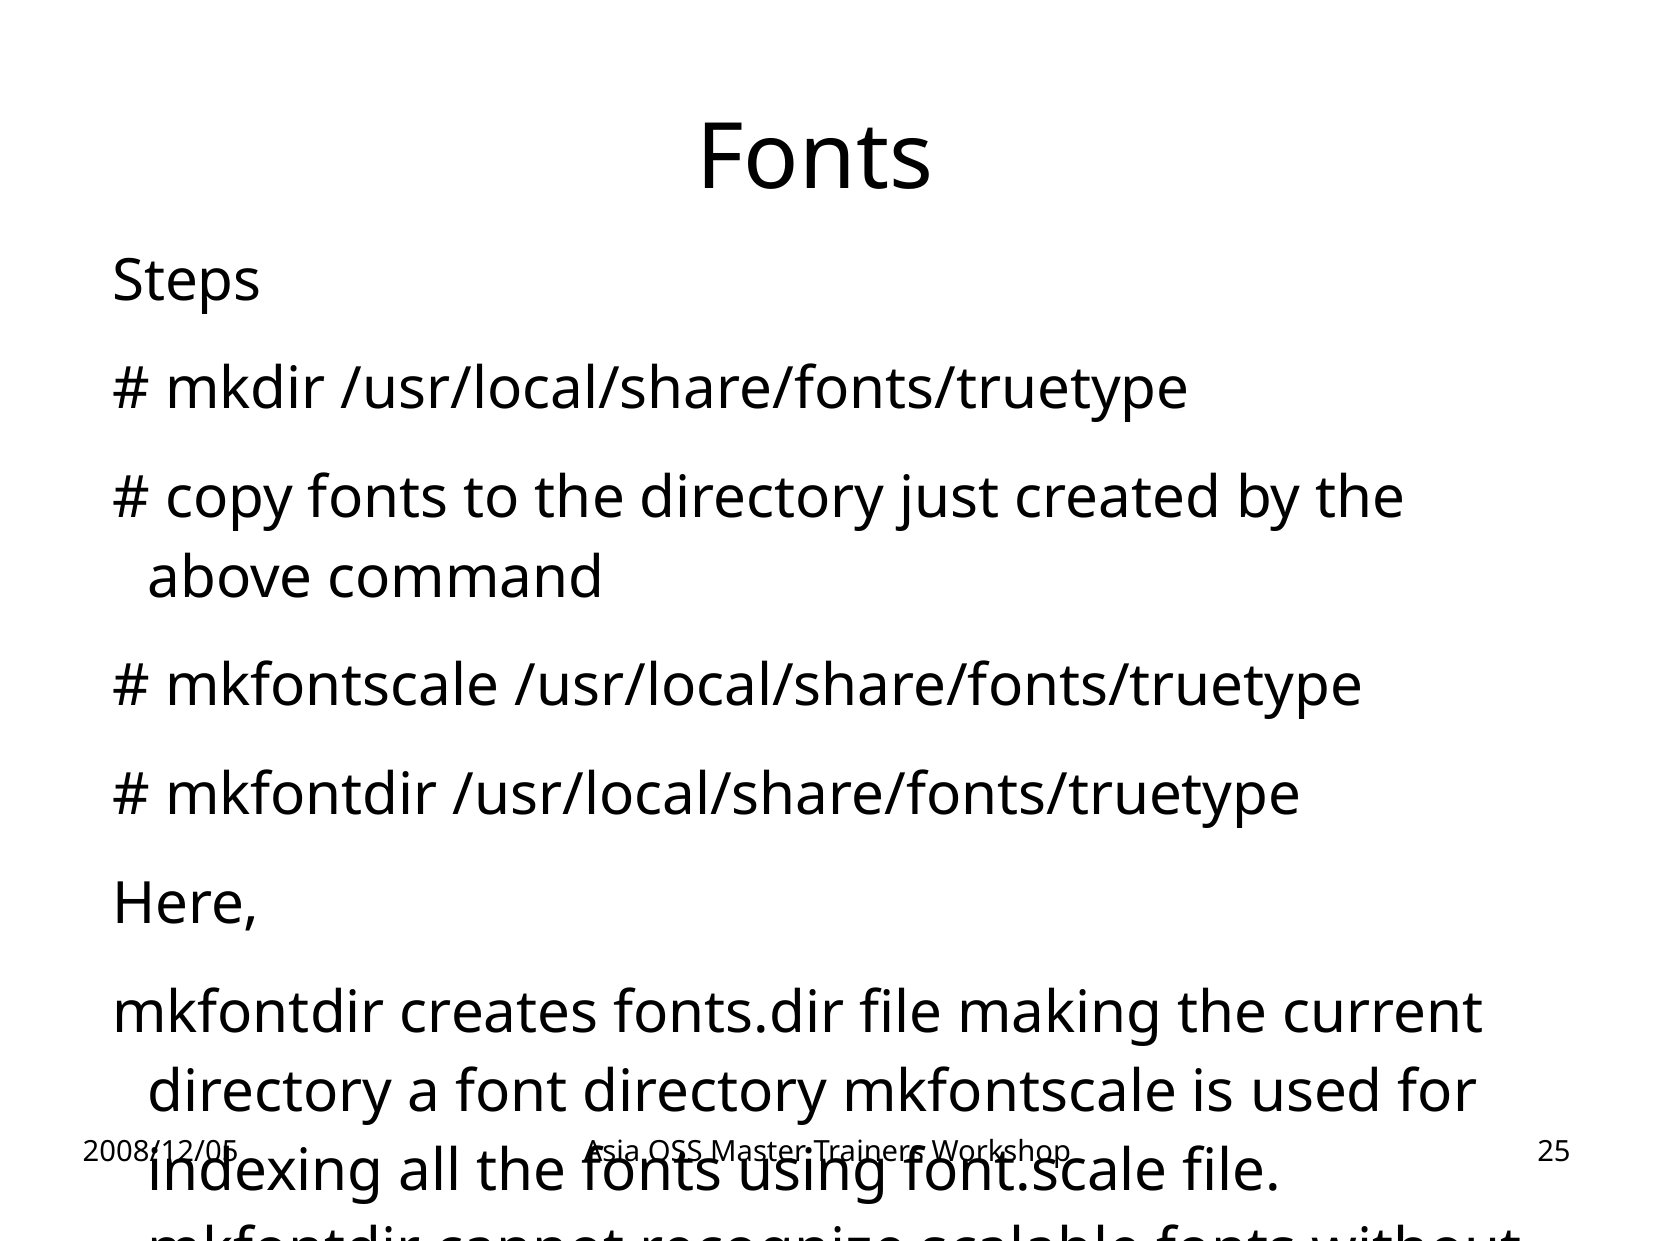

# Fonts
Steps
# mkdir /usr/local/share/fonts/truetype
# copy fonts to the directory just created by the above command
# mkfontscale /usr/local/share/fonts/truetype
# mkfontdir /usr/local/share/fonts/truetype
Here,
mkfontdir creates fonts.dir file making the current directory a font directory mkfontscale is used for indexing all the fonts using font.scale file. mkfontdir cannot recognize scalable fonts without indexing so this should be used first.
2008/12/05
Asia OSS Master Trainers Workshop
25